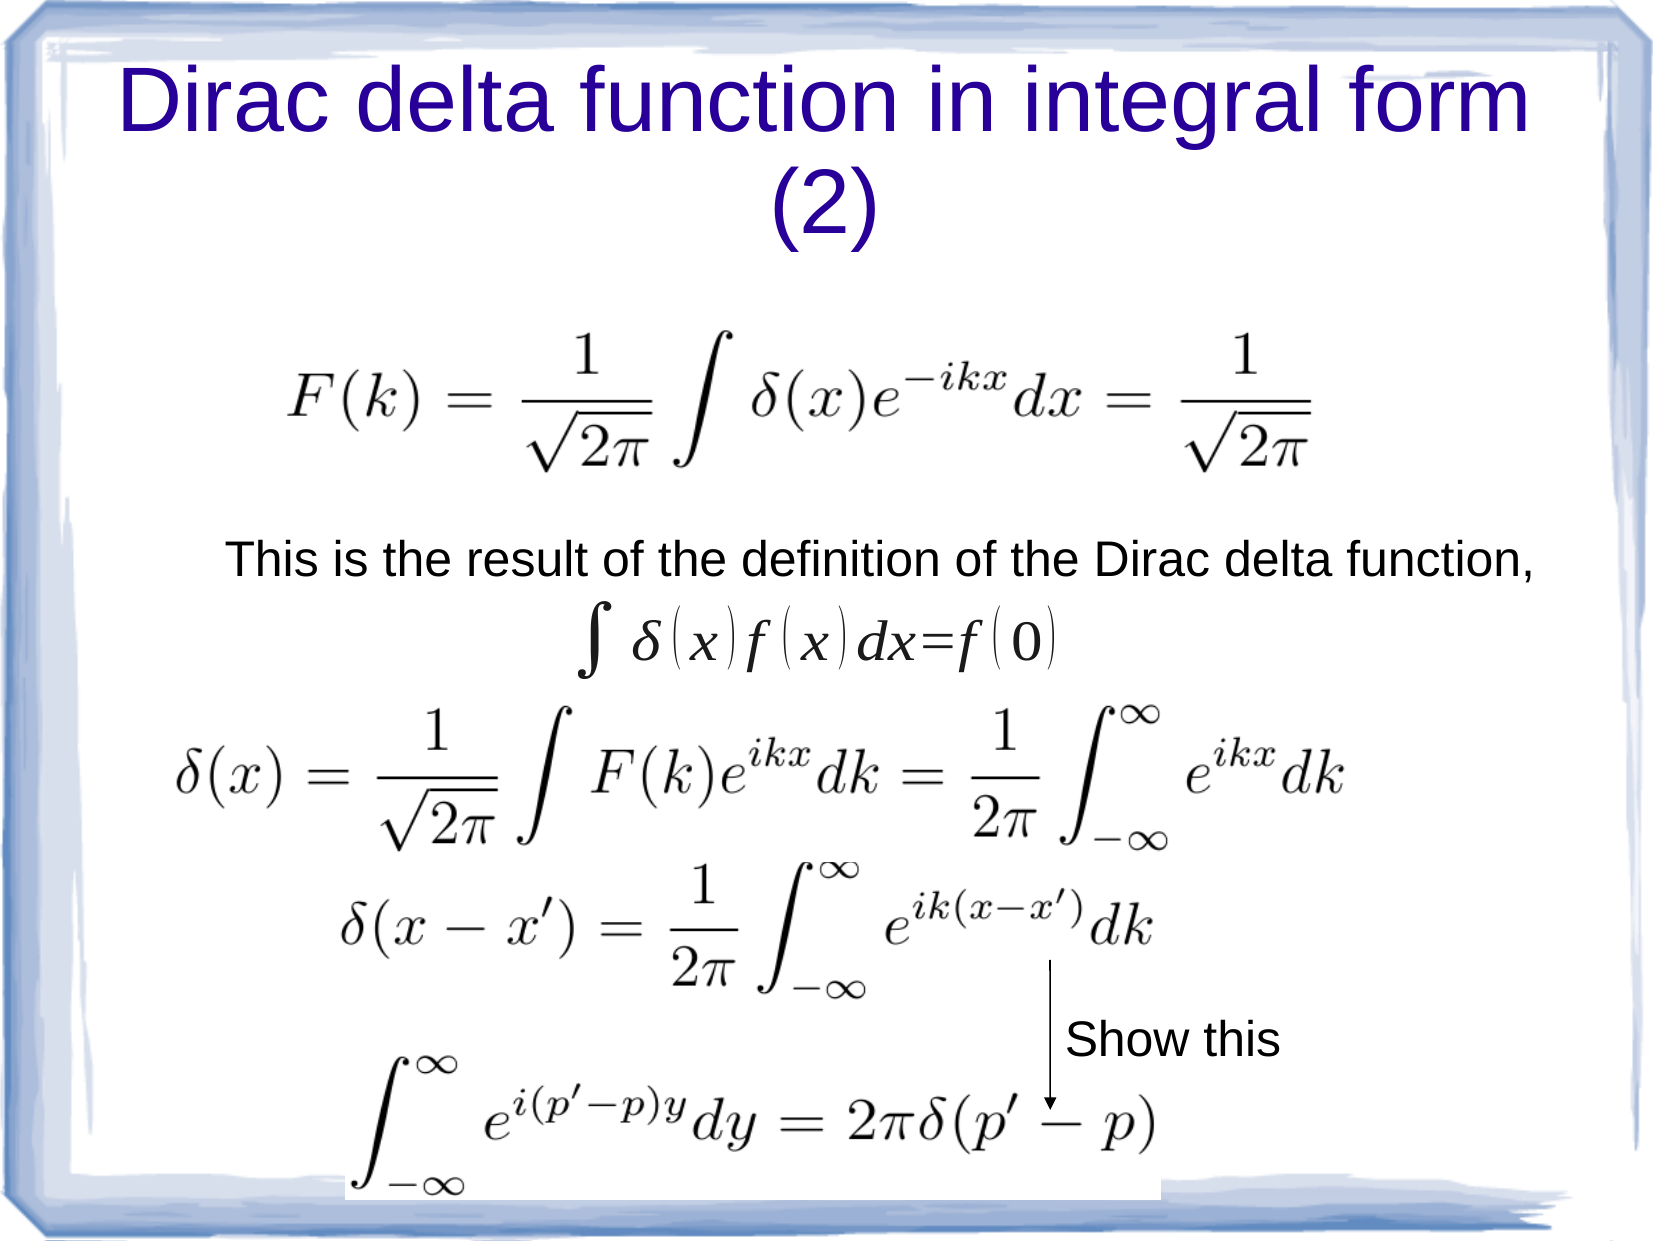

# Dirac delta function in integral form (2)
This is the result of the definition of the Dirac delta function,
Show this